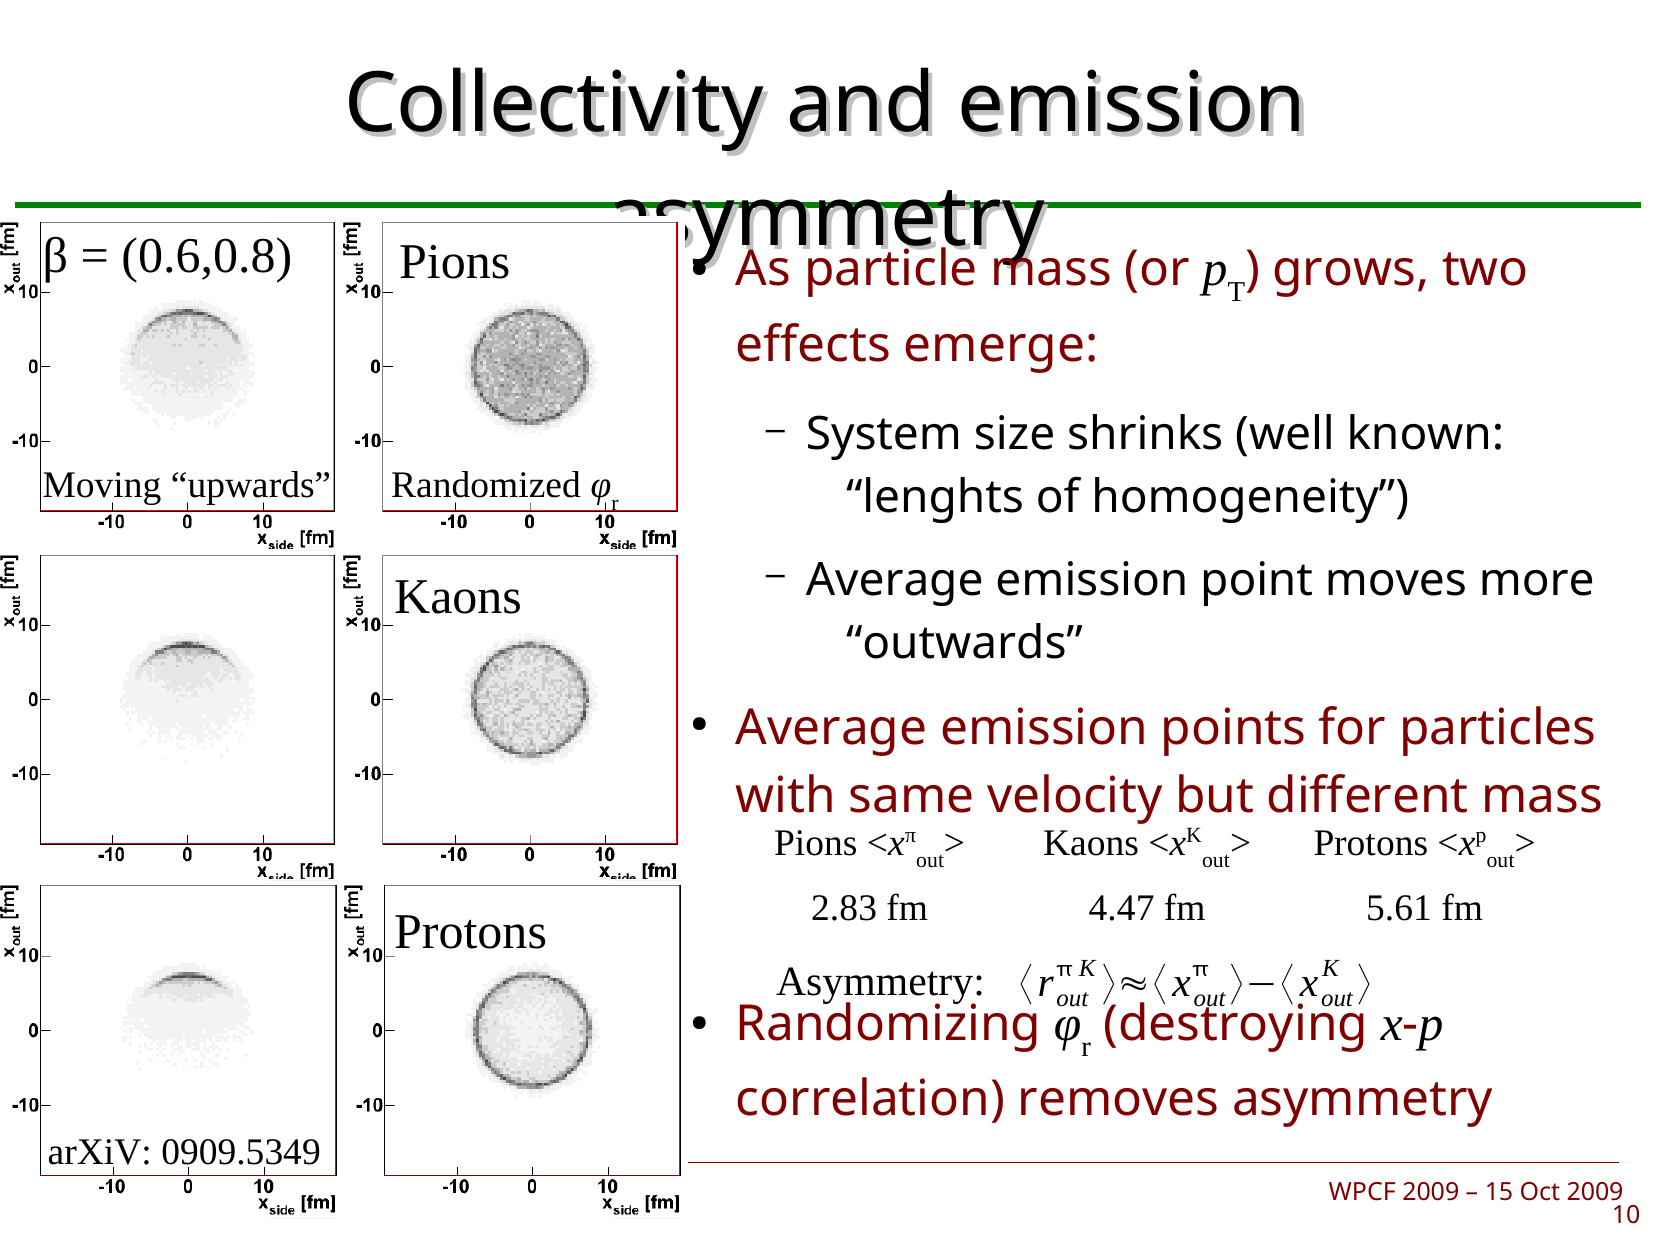

# Collectivity and emission asymmetry
β = (0.6,0.8)
As particle mass (or pT) grows, two effects emerge:
System size shrinks (well known: “lenghts of homogeneity”)
Average emission point moves more “outwards”
Average emission points for particles with same velocity but different mass
Randomizing φr (destroying x-p correlation) removes asymmetry
Pions
Moving “upwards”
Randomized φr
Kaons
| Pions <xπout> | Kaons <xKout> | Protons <xpout> |
| --- | --- | --- |
| 2.83 fm | 4.47 fm | 5.61 fm |
Protons
Asymmetry:
arXiV: 0909.5349